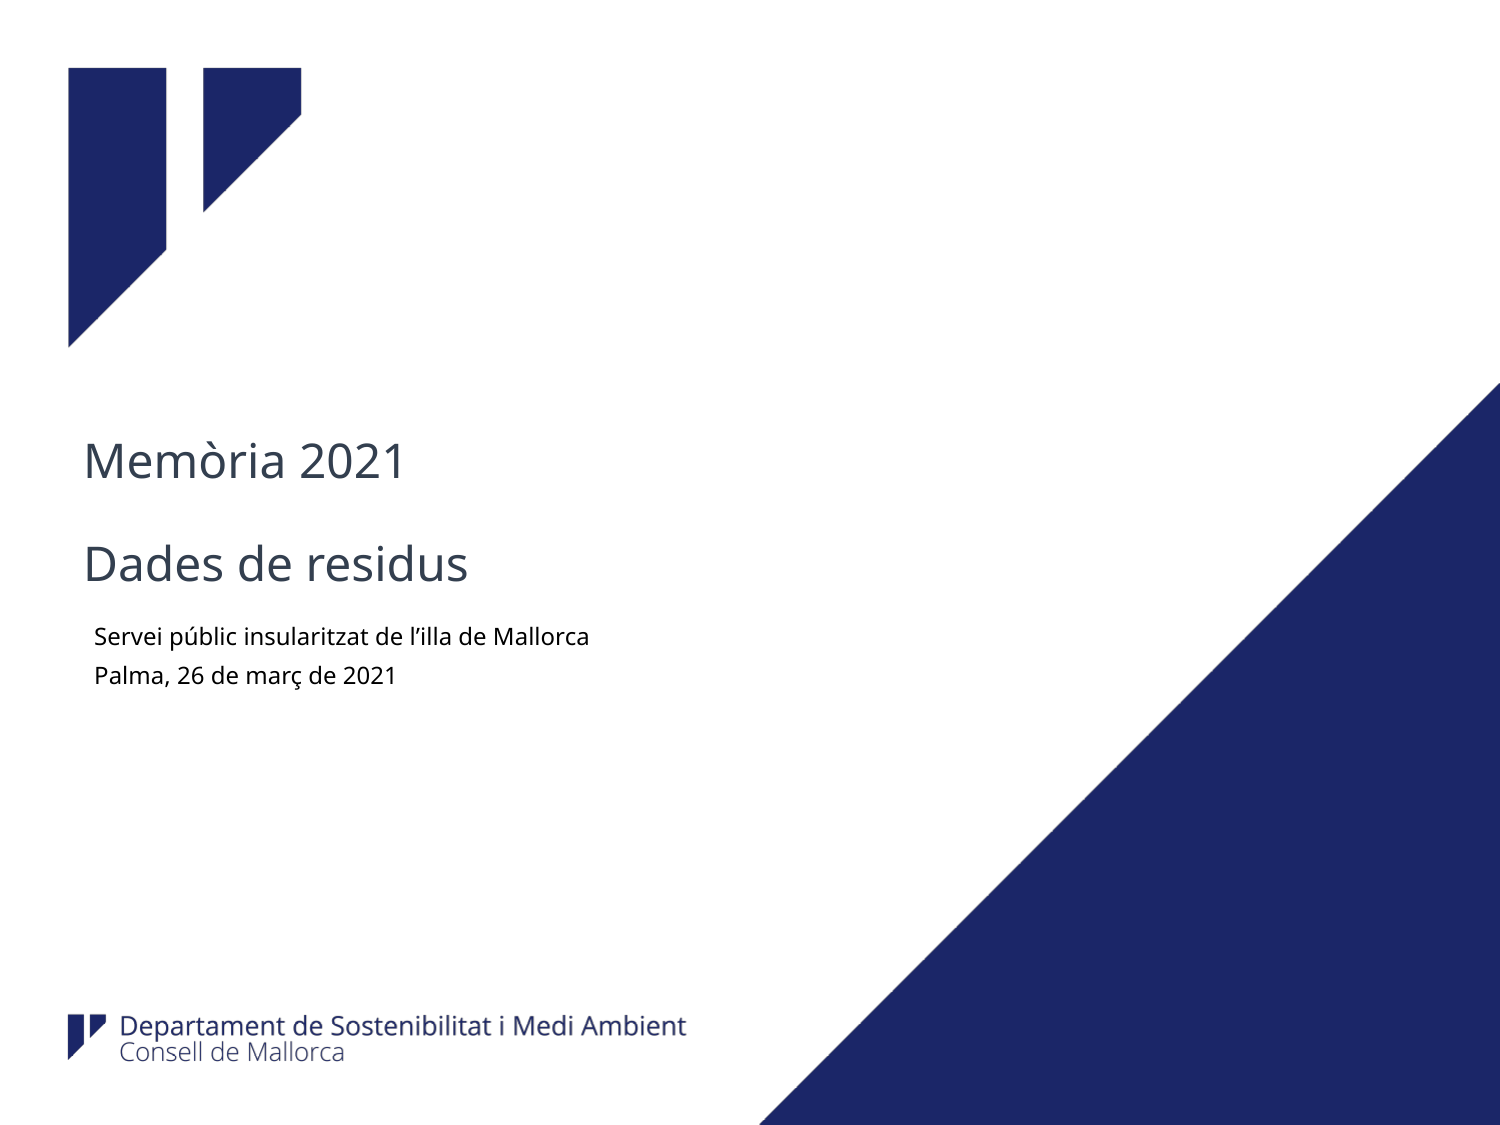

# Memòria 2021 Dades de residus
Servei públic insularitzat de l’illa de Mallorca
Palma, 26 de març de 2021